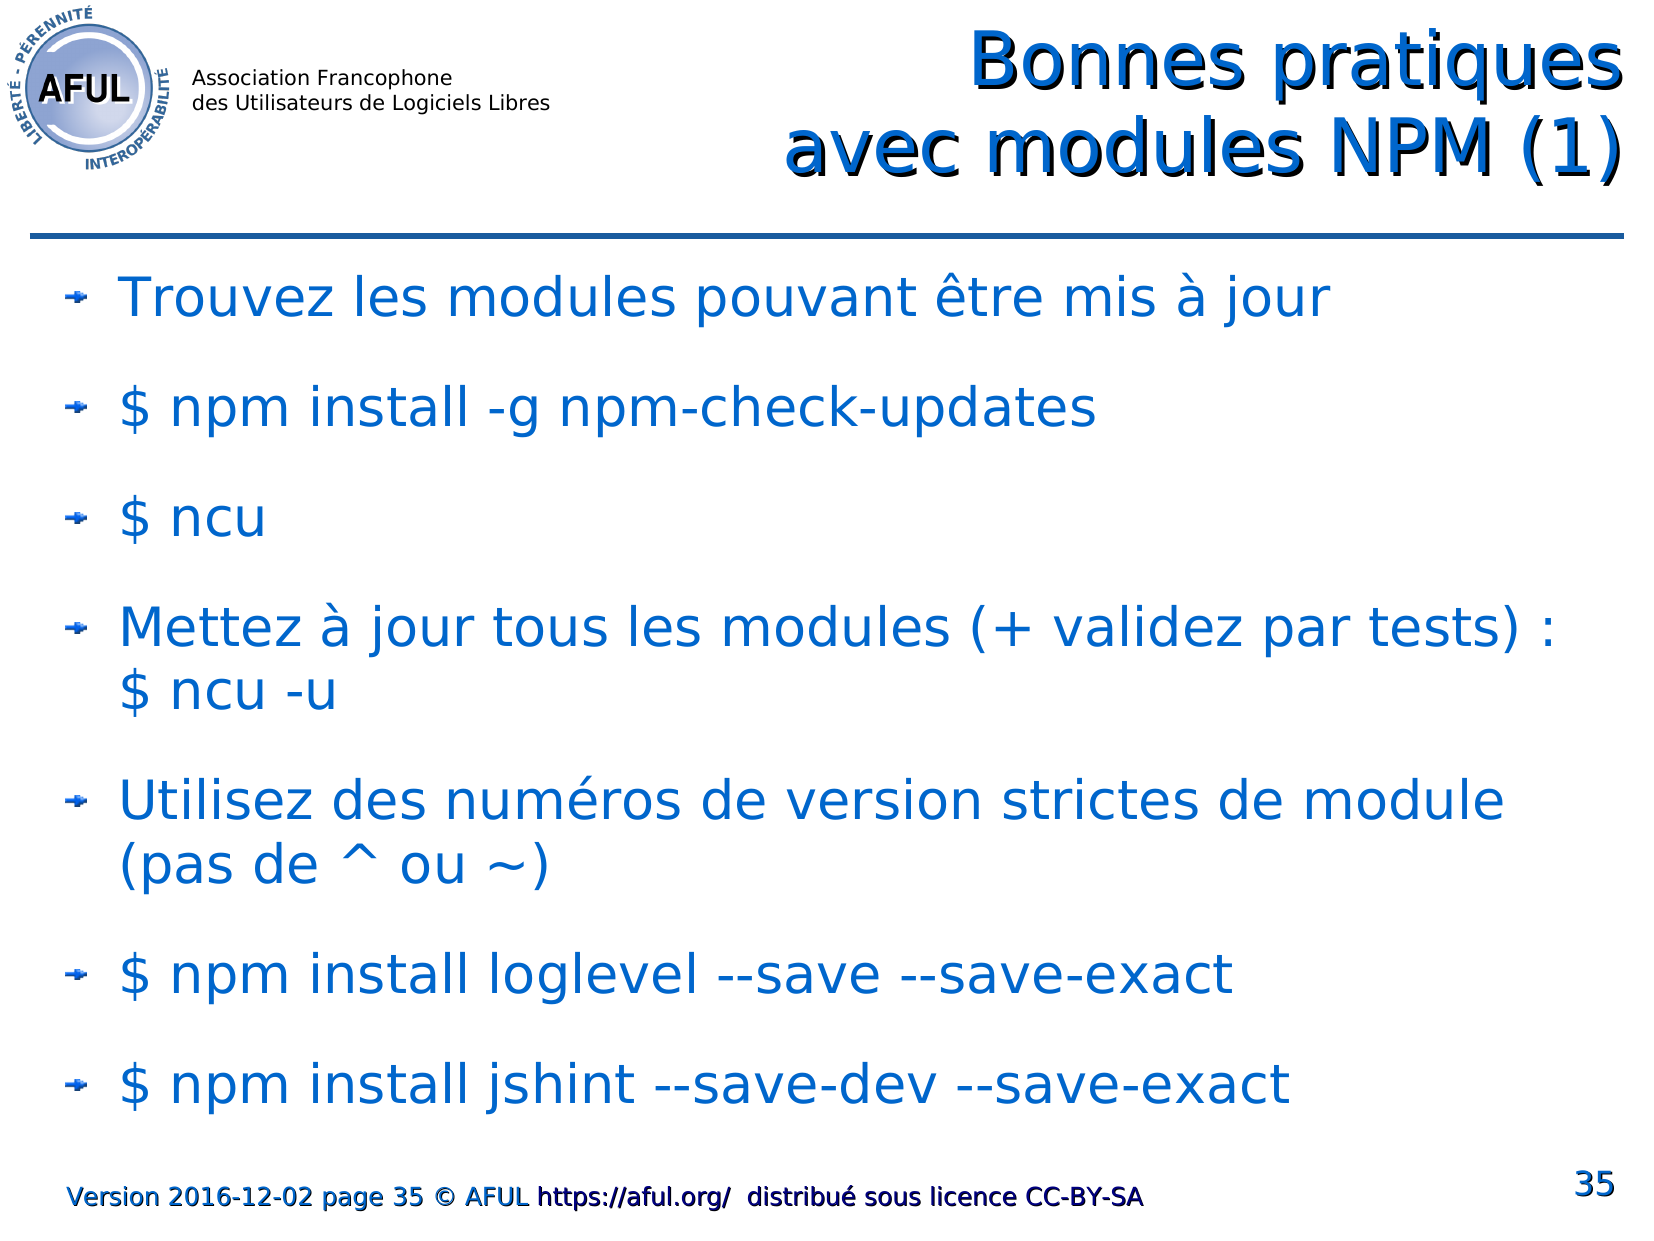

# Bonnes pratiques avec modules NPM (1)
Trouvez les modules pouvant être mis à jour
$ npm install -g npm-check-updates
$ ncu
Mettez à jour tous les modules (+ validez par tests) :
$ ncu -u
Utilisez des numéros de version strictes de module (pas de ^ ou ~)
$ npm install loglevel --save --save-exact
$ npm install jshint --save-dev --save-exact